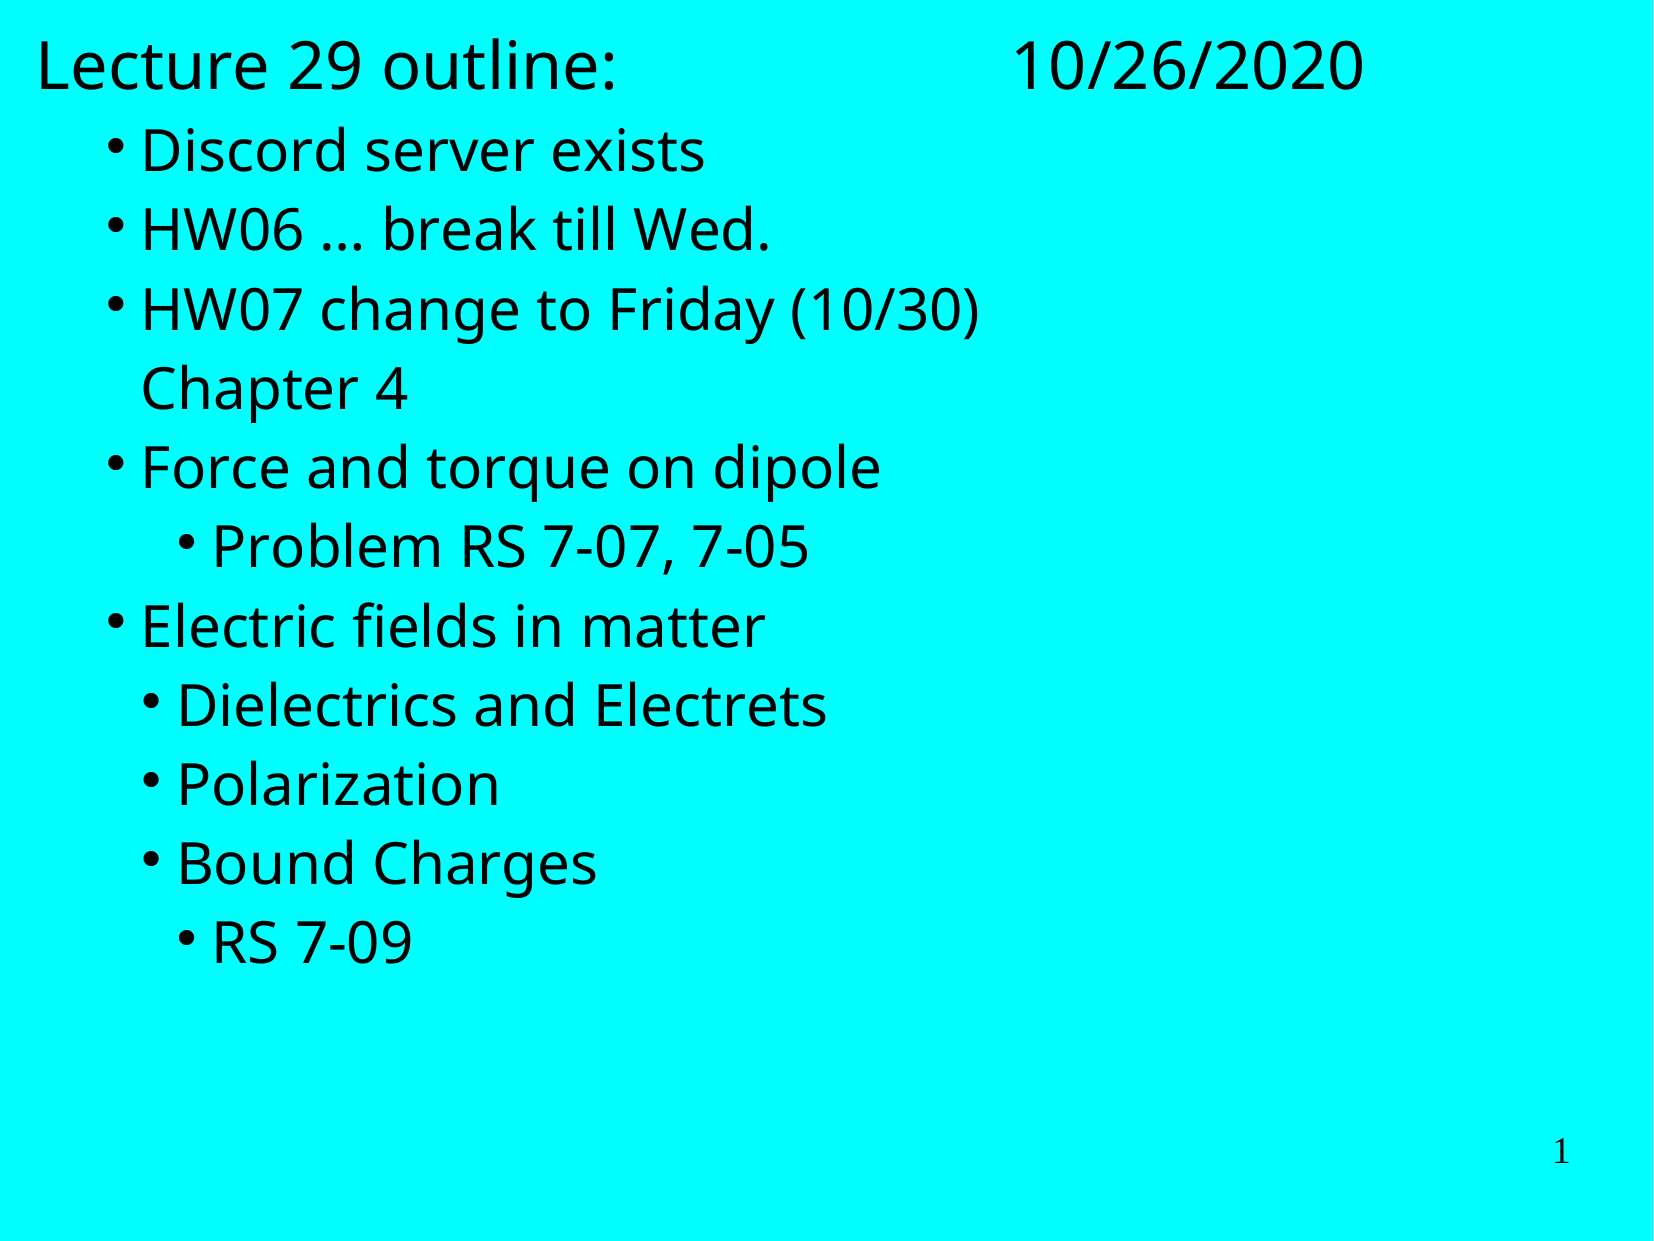

Lecture 29 outline:						10/26/2020
Discord server exists
HW06 … break till Wed.
HW07 change to Friday (10/30)
Chapter 4
Force and torque on dipole
Problem RS 7-07, 7-05
Electric fields in matter
Dielectrics and Electrets
Polarization
Bound Charges
RS 7-09
1